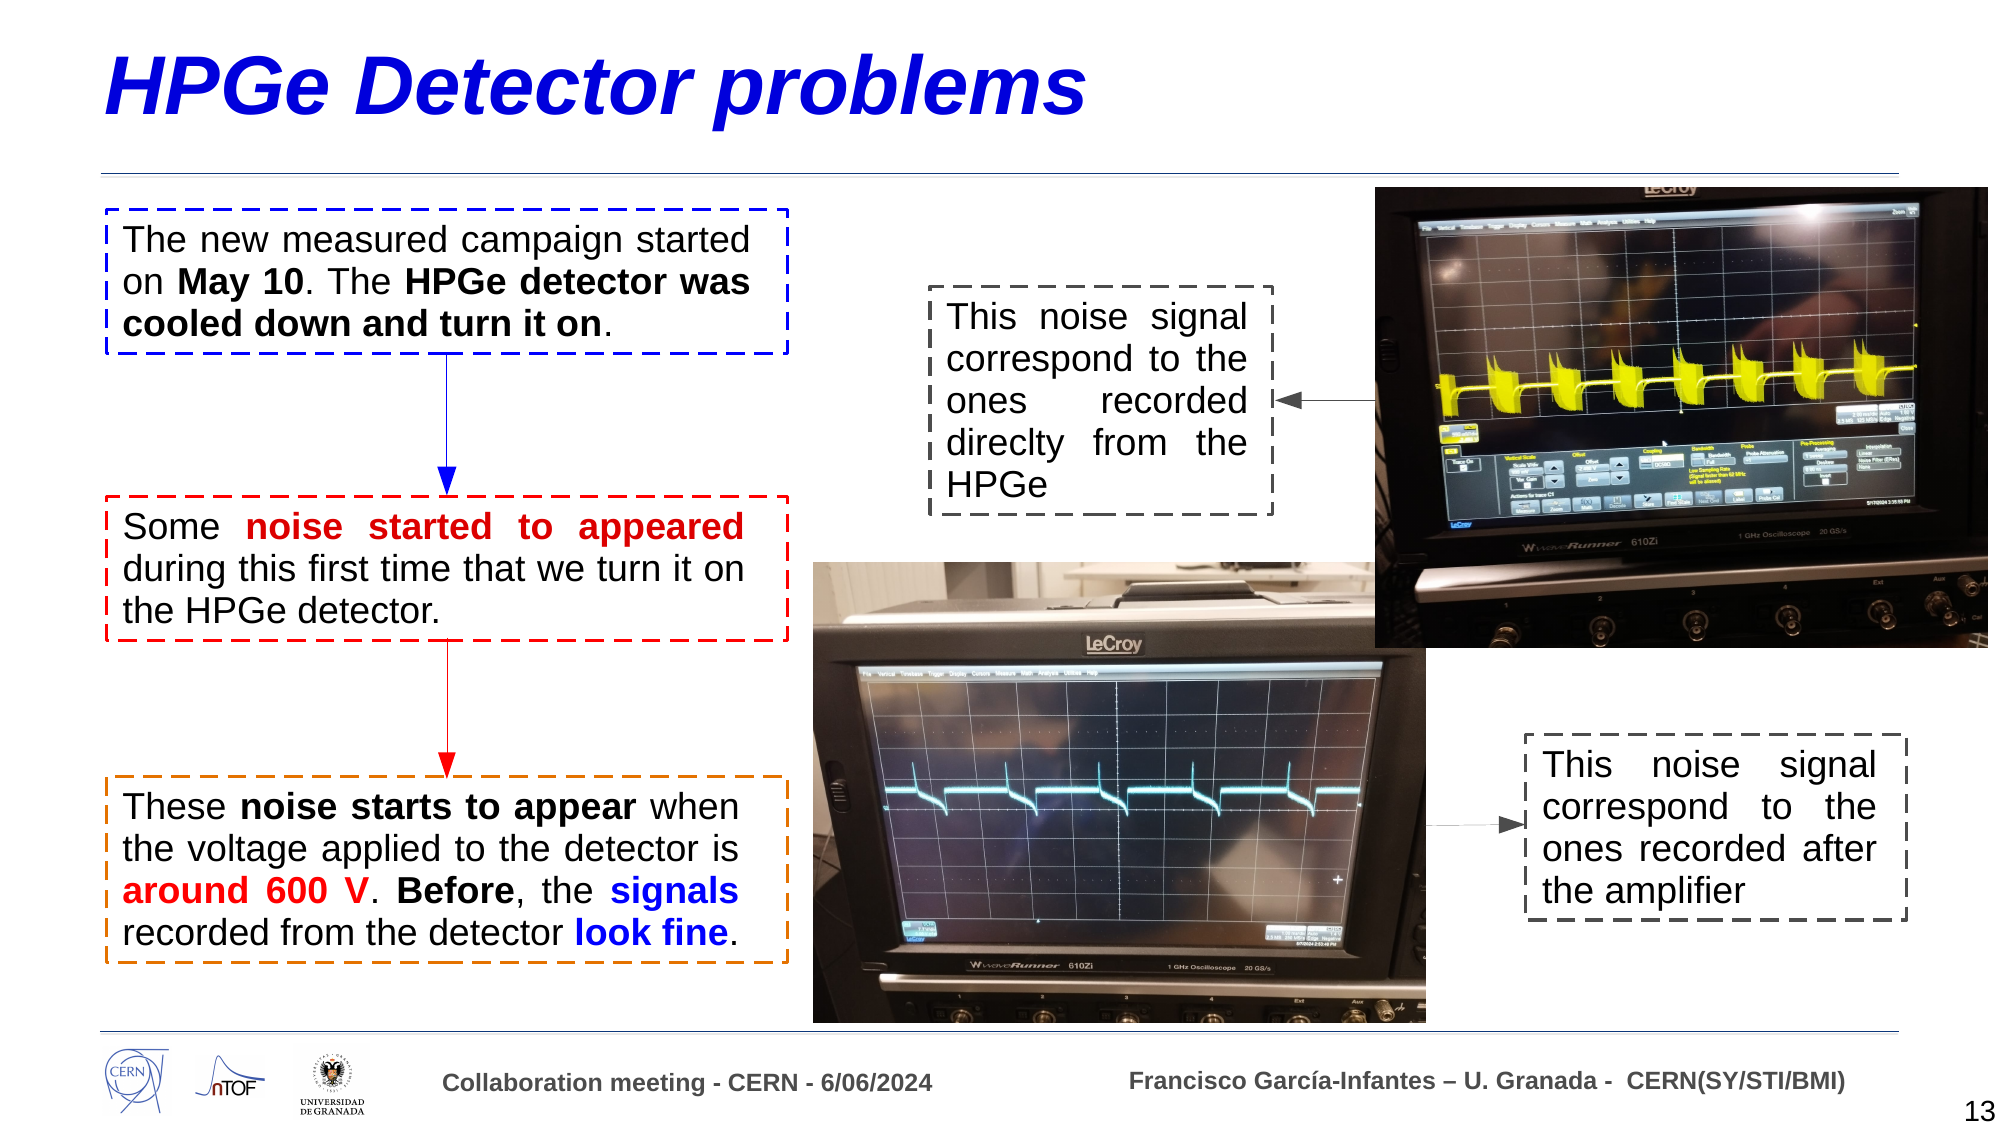

HPGe Detector problems
The new measured campaign started on May 10. The HPGe detector was cooled down and turn it on.
This noise signal correspond to the ones recorded direclty from the HPGe
Some noise started to appeared during this first time that we turn it on the HPGe detector.
This noise signal correspond to the ones recorded after the amplifier
These noise starts to appear when the voltage applied to the detector is around 600 V. Before, the signals recorded from the detector look fine.
Francisco García-Infantes – U. Granada - CERN(SY/STI/BMI)
Collaboration meeting - CERN - 6/06/2024
13